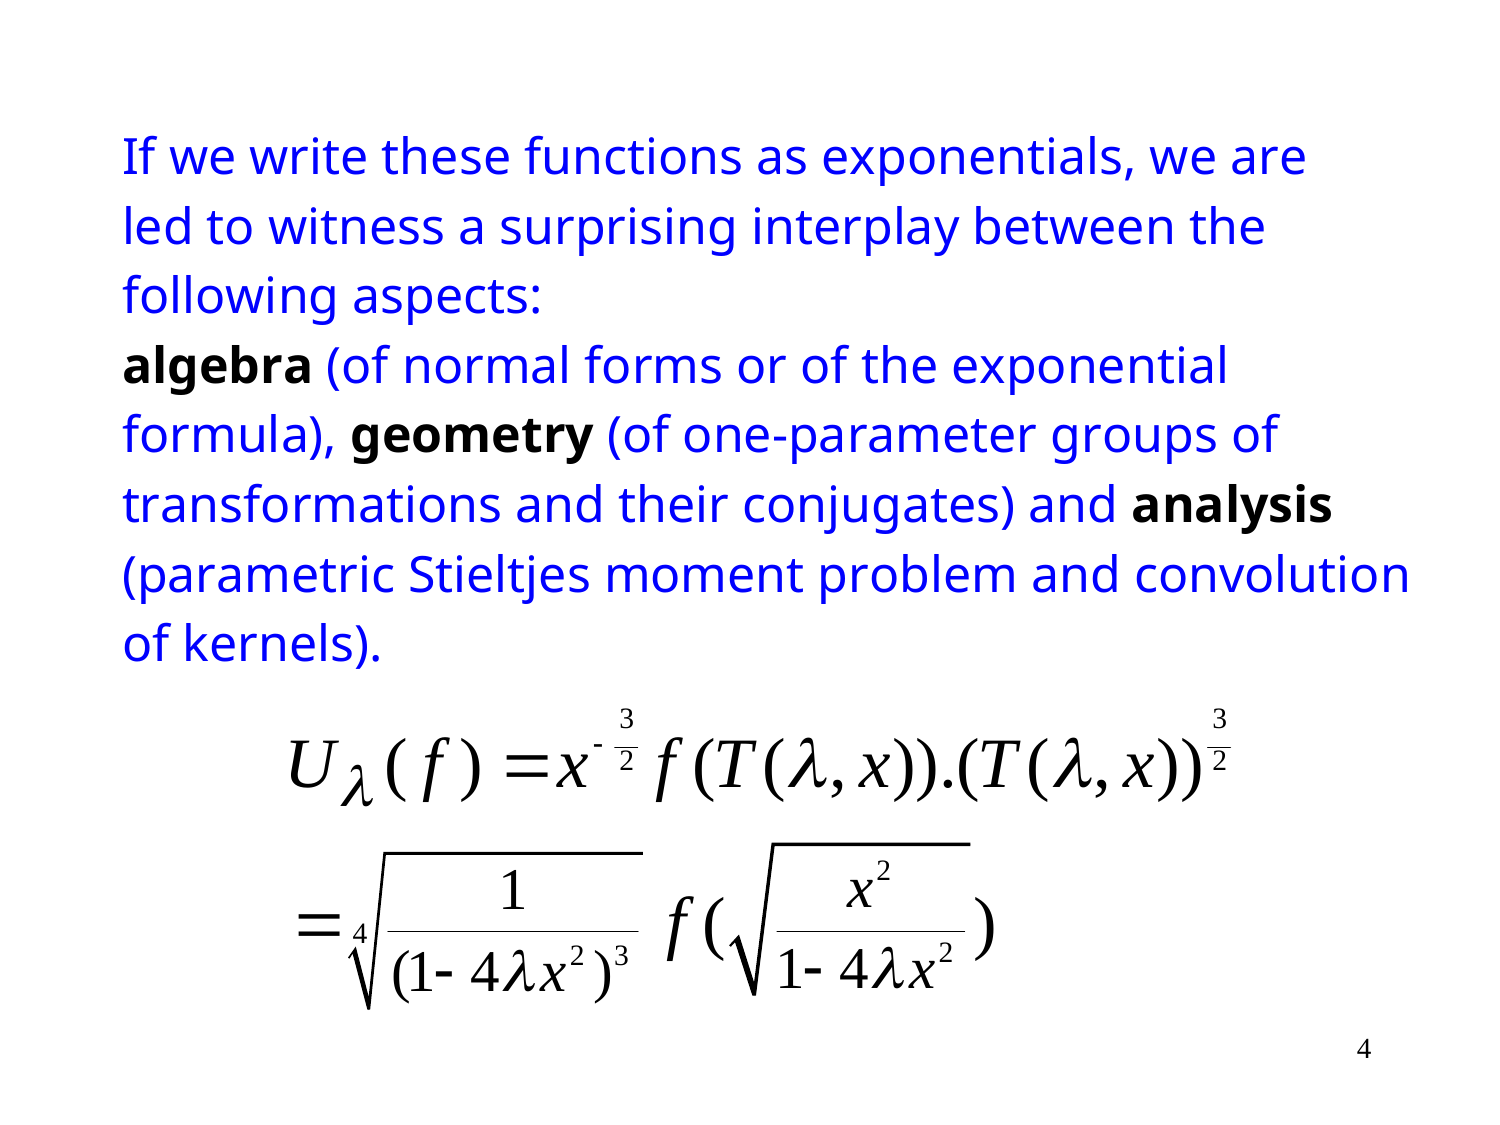

If we write these functions as exponentials, we are
led to witness a surprising interplay between the
following aspects:
algebra (of normal forms or of the exponential
formula), geometry (of one-parameter groups of
transformations and their conjugates) and analysis
(parametric Stieltjes moment problem and convolution
of kernels).
4